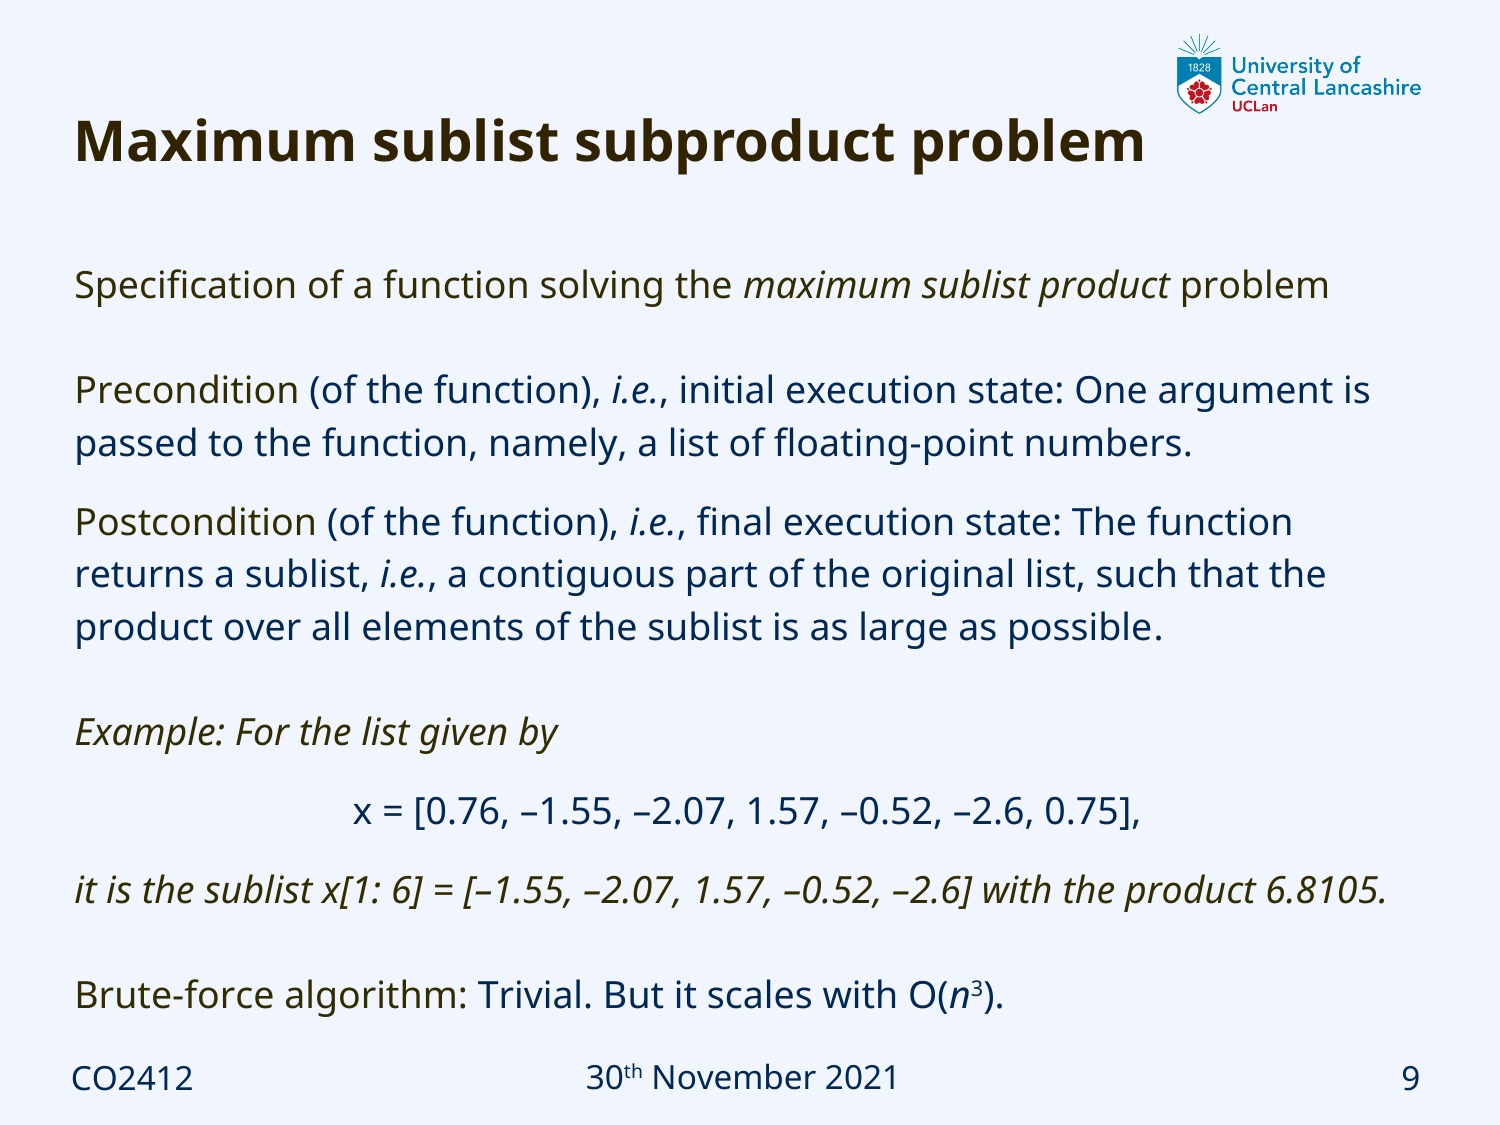

# Maximum sublist subproduct problem
Specification of a function solving the maximum sublist product problem
Precondition (of the function), i.e., initial execution state: One argument is passed to the function, namely, a list of floating-point numbers.
Postcondition (of the function), i.e., final execution state: The function returns a sublist, i.e., a contiguous part of the original list, such that the product over all elements of the sublist is as large as possible.
Example: For the list given by
x = [0.76, –1.55, –2.07, 1.57, –0.52, –2.6, 0.75],
it is the sublist x[1: 6] = [–1.55, –2.07, 1.57, –0.52, –2.6] with the product 6.8105.
Brute-force algorithm: Trivial. But it scales with O(n3).